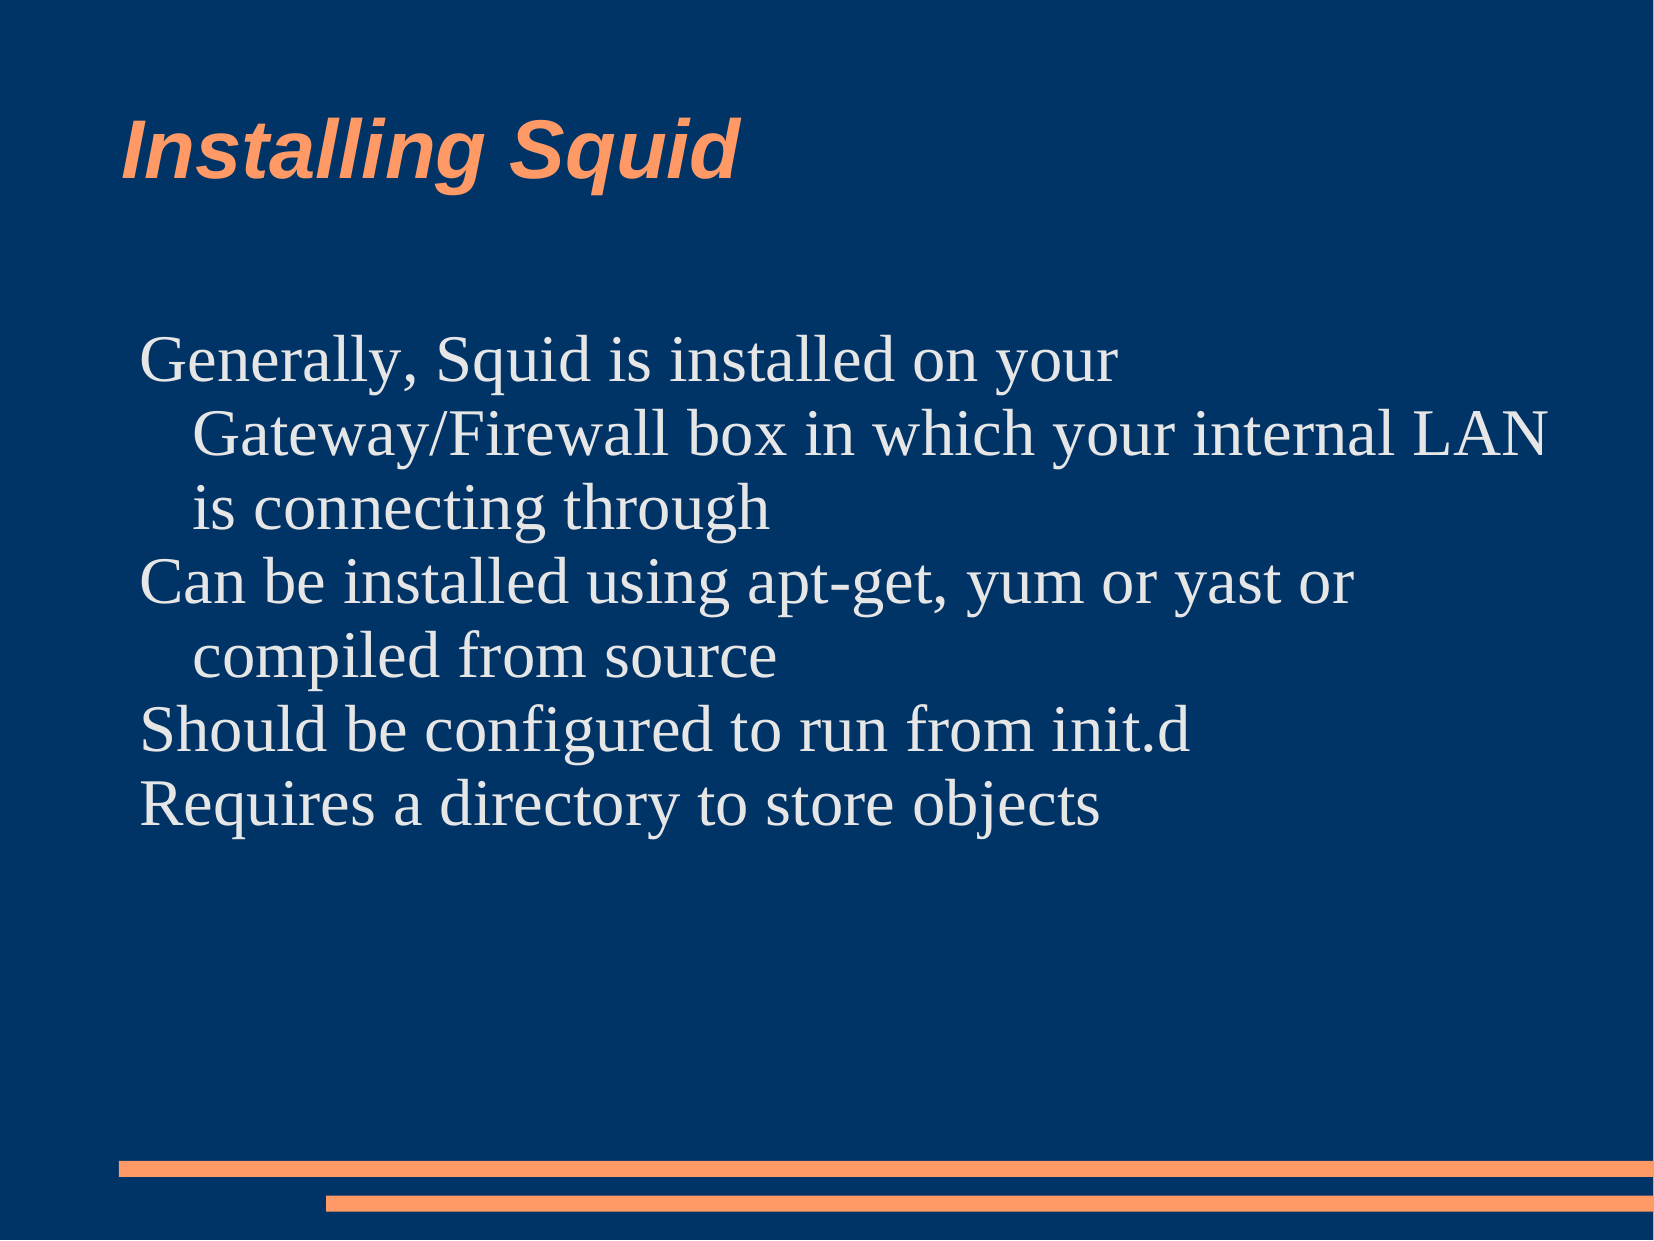

# Installing Squid
Generally, Squid is installed on your Gateway/Firewall box in which your internal LAN is connecting through
Can be installed using apt-get, yum or yast or compiled from source
Should be configured to run from init.d
Requires a directory to store objects